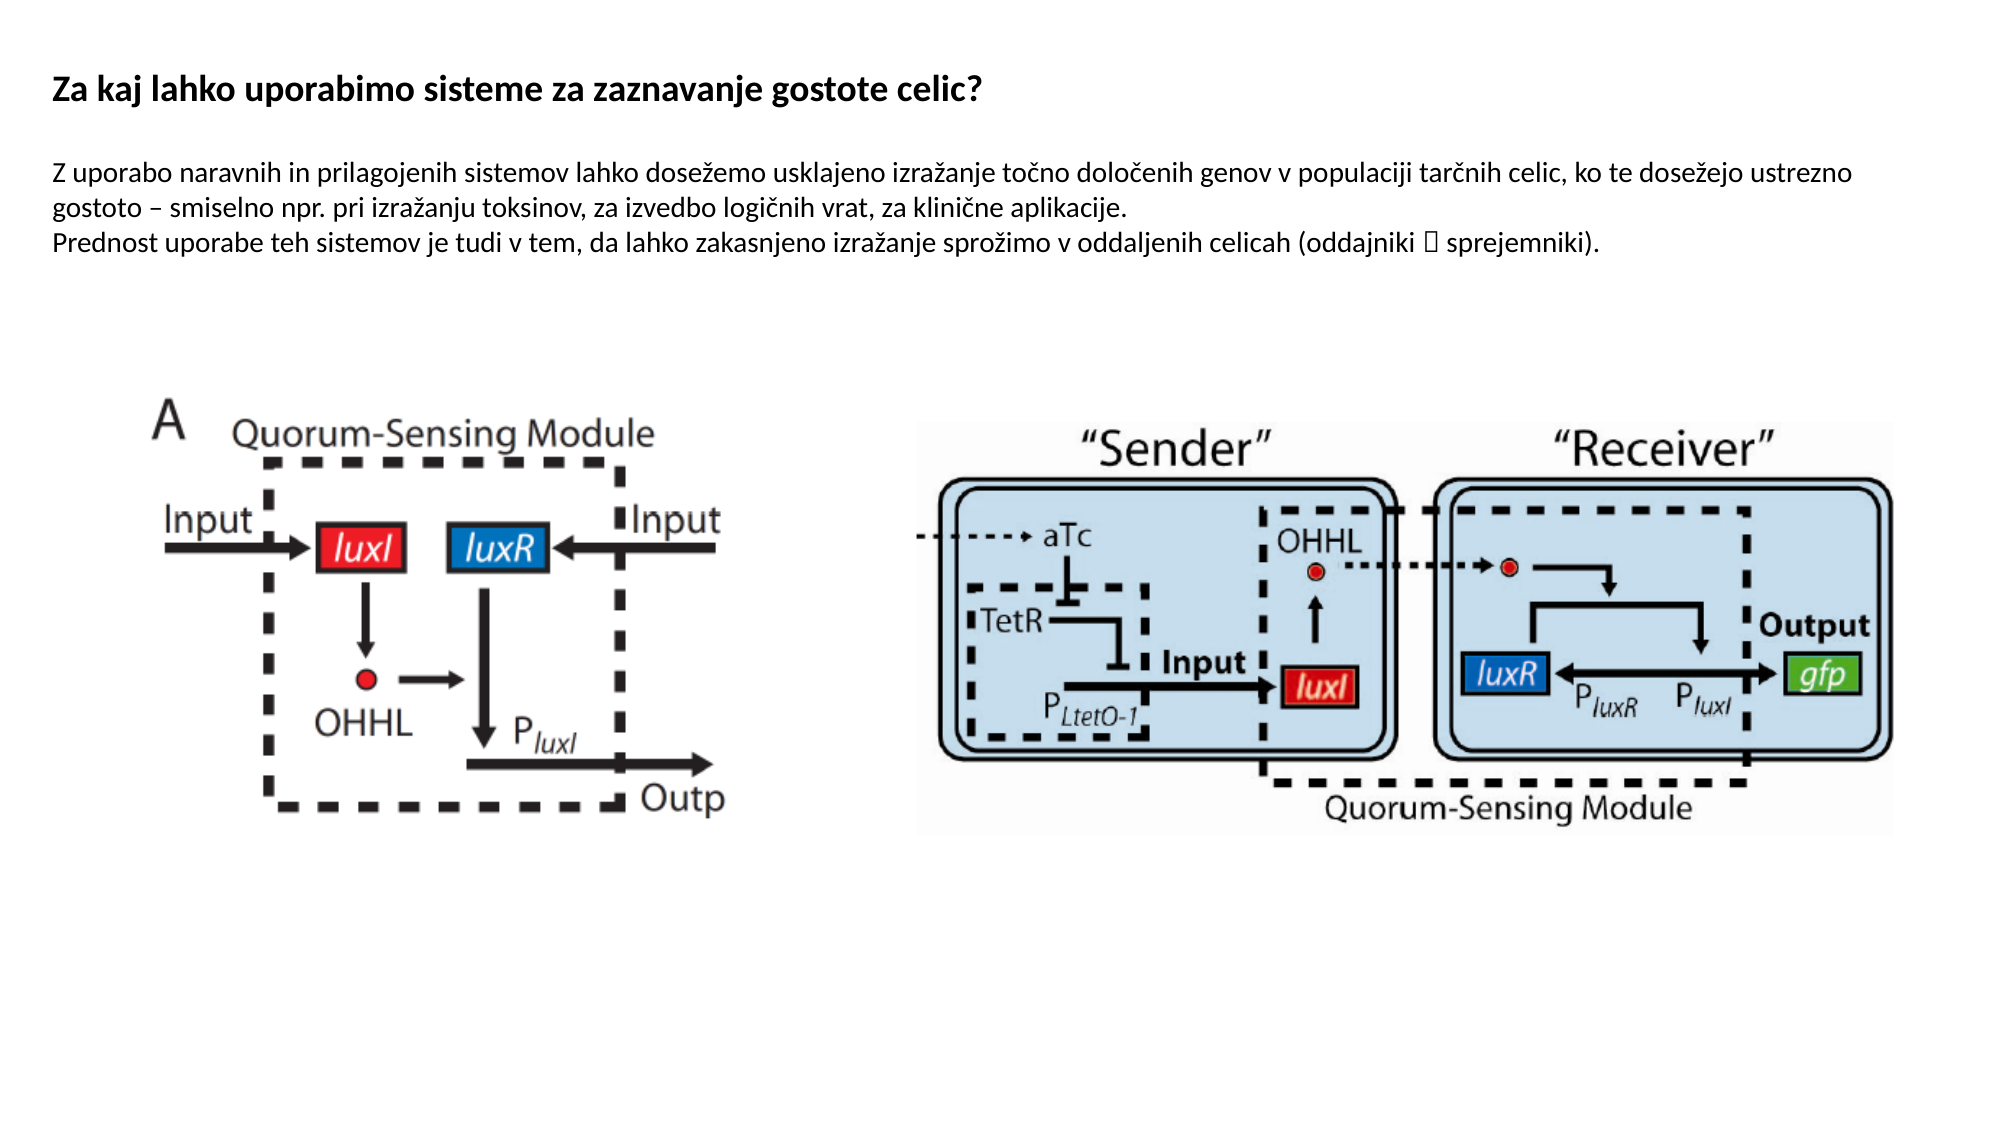

Za kaj lahko uporabimo sisteme za zaznavanje gostote celic?
Z uporabo naravnih in prilagojenih sistemov lahko dosežemo usklajeno izražanje točno določenih genov v populaciji tarčnih celic, ko te dosežejo ustrezno gostoto – smiselno npr. pri izražanju toksinov, za izvedbo logičnih vrat, za klinične aplikacije.
Prednost uporabe teh sistemov je tudi v tem, da lahko zakasnjeno izražanje sprožimo v oddaljenih celicah (oddajniki  sprejemniki).